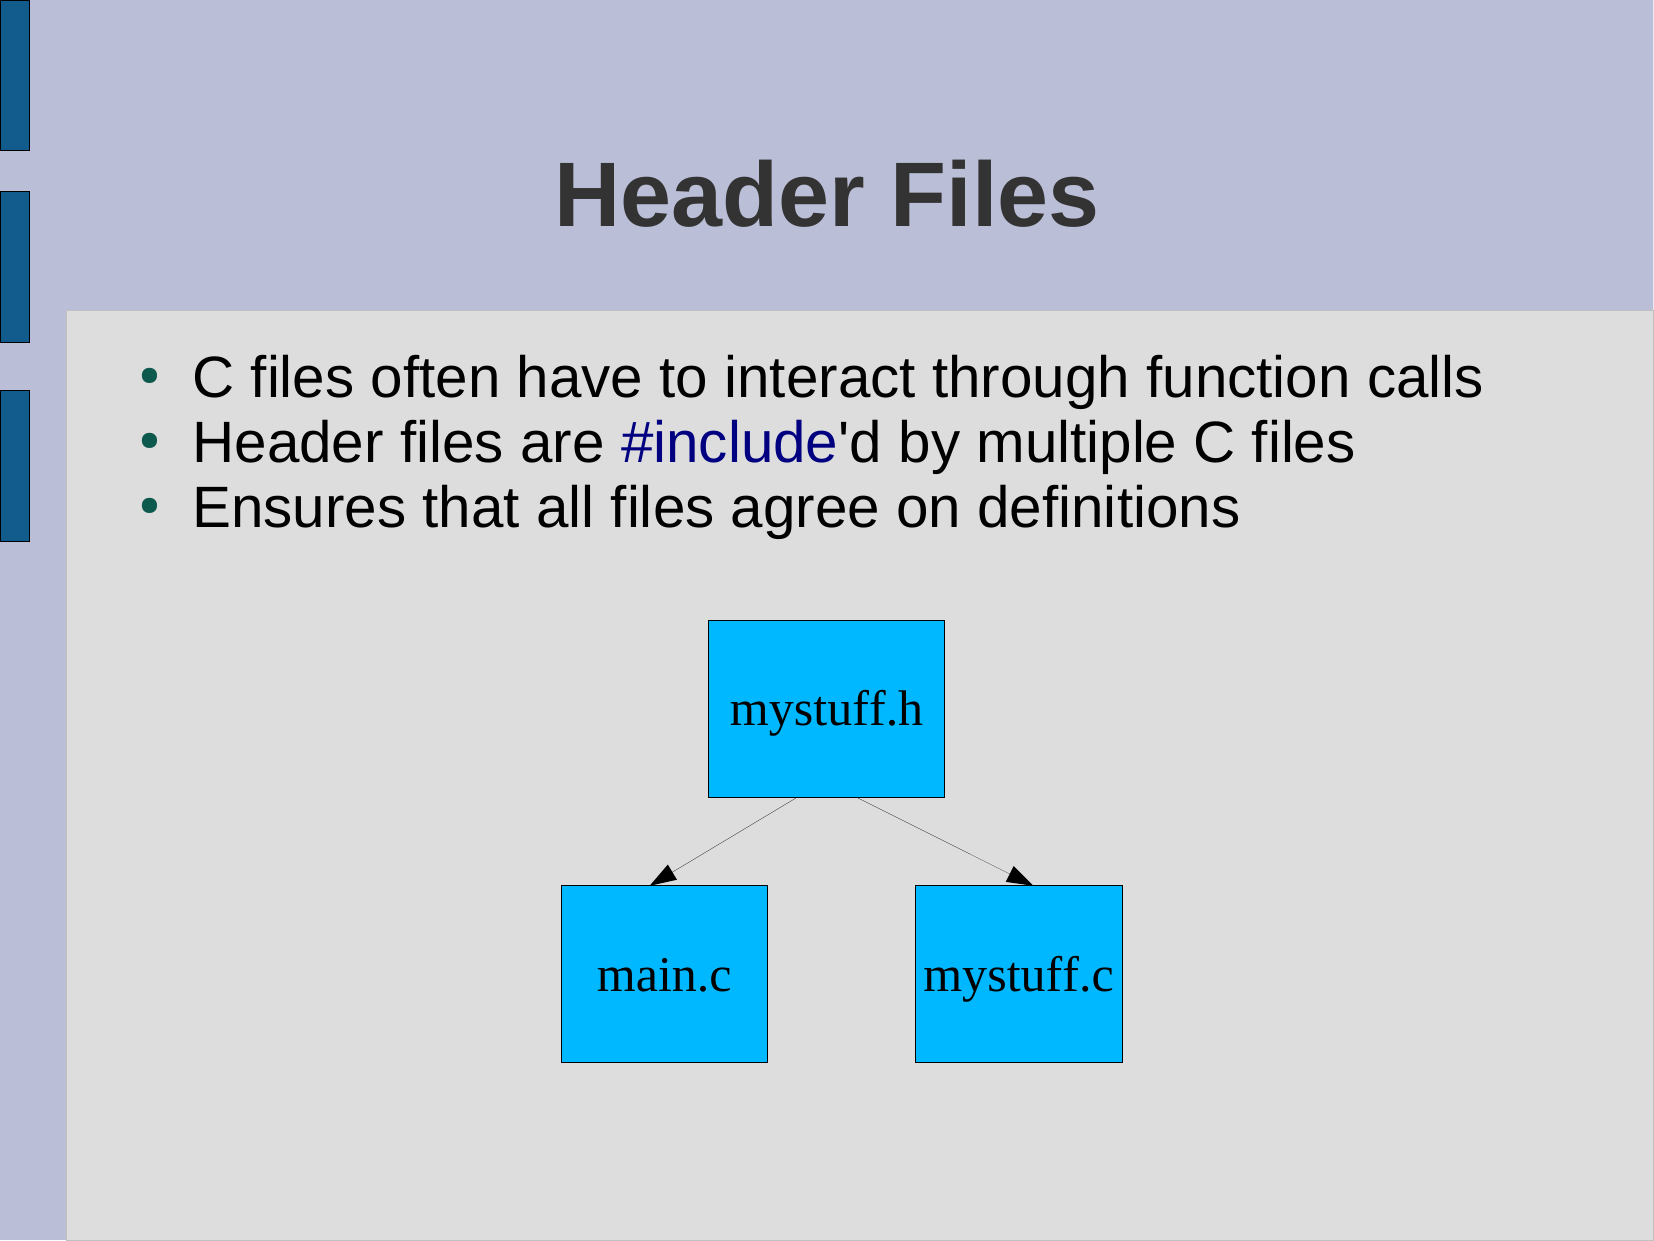

# Header Files
C files often have to interact through function calls
Header files are #include'd by multiple C files
Ensures that all files agree on definitions
mystuff.h
main.c
mystuff.c